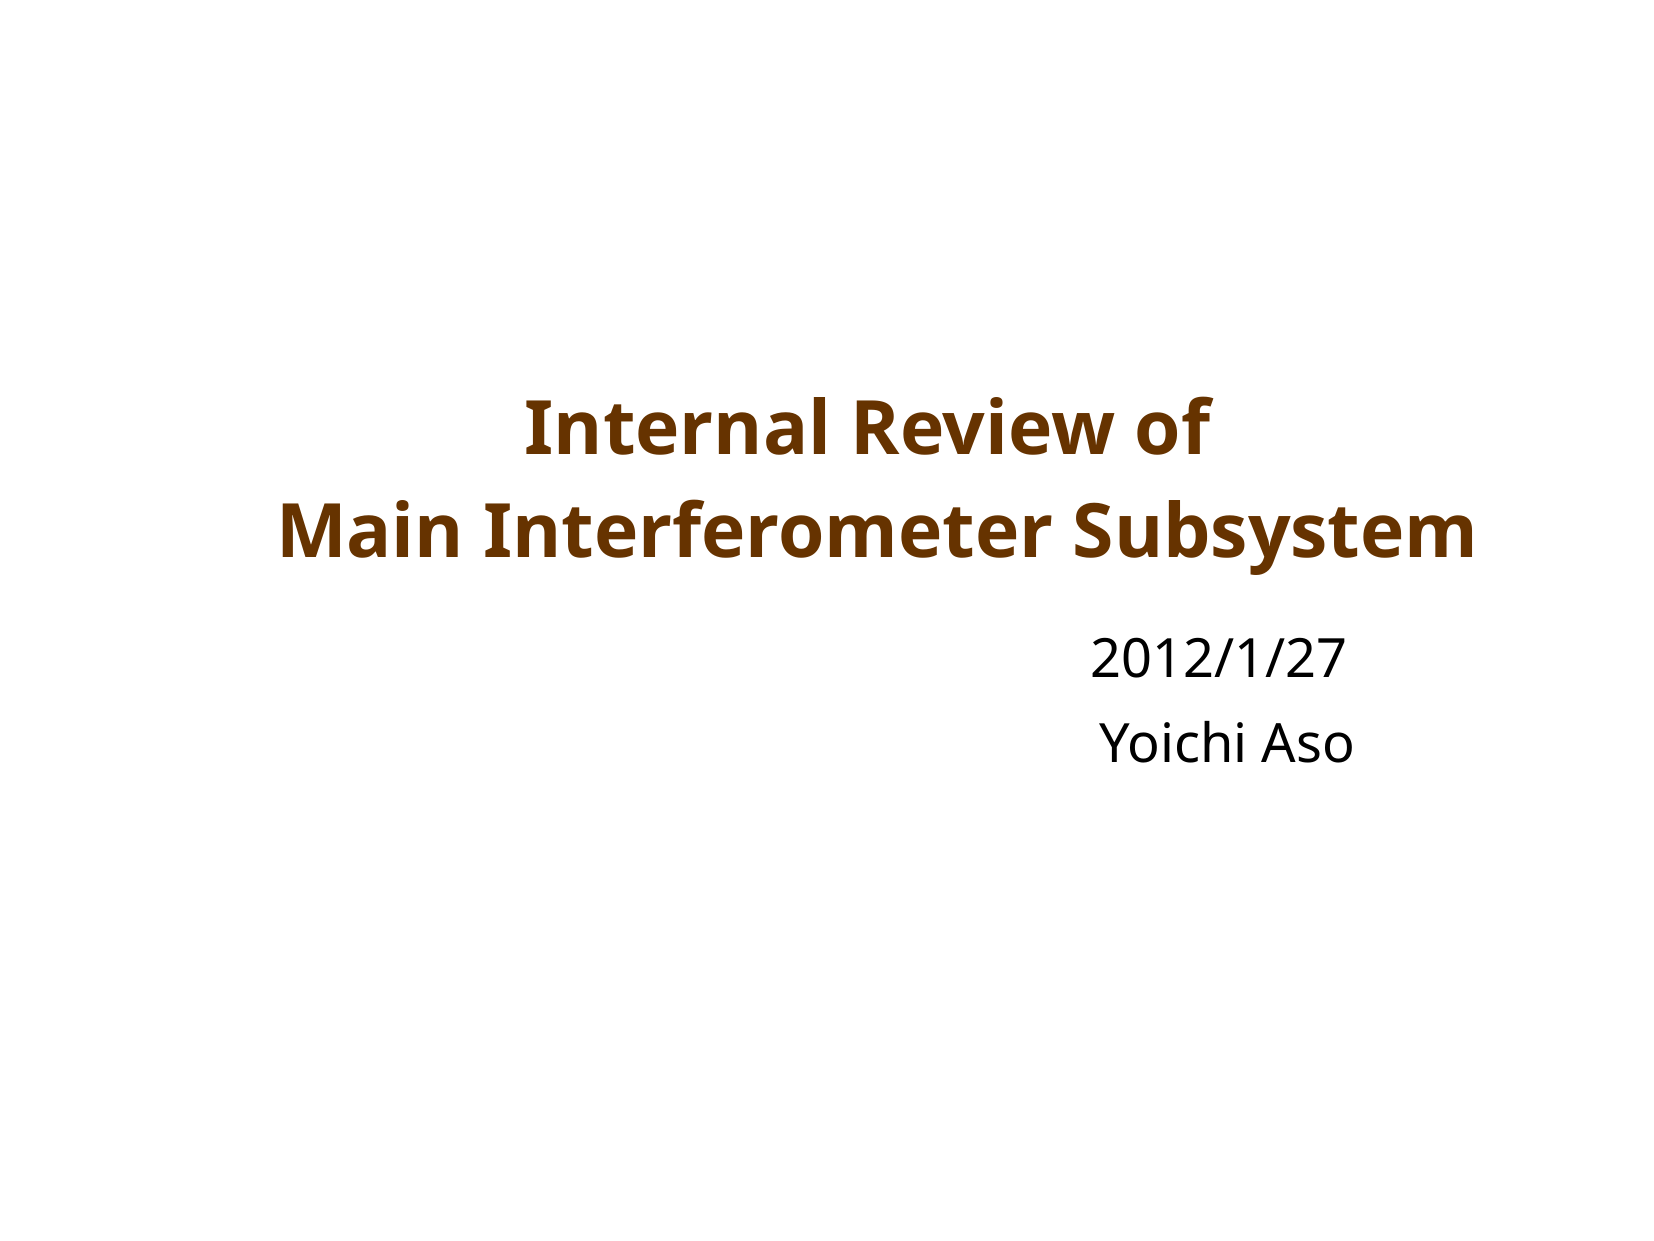

Internal Review of
Main Interferometer Subsystem
2012/1/27
Yoichi Aso